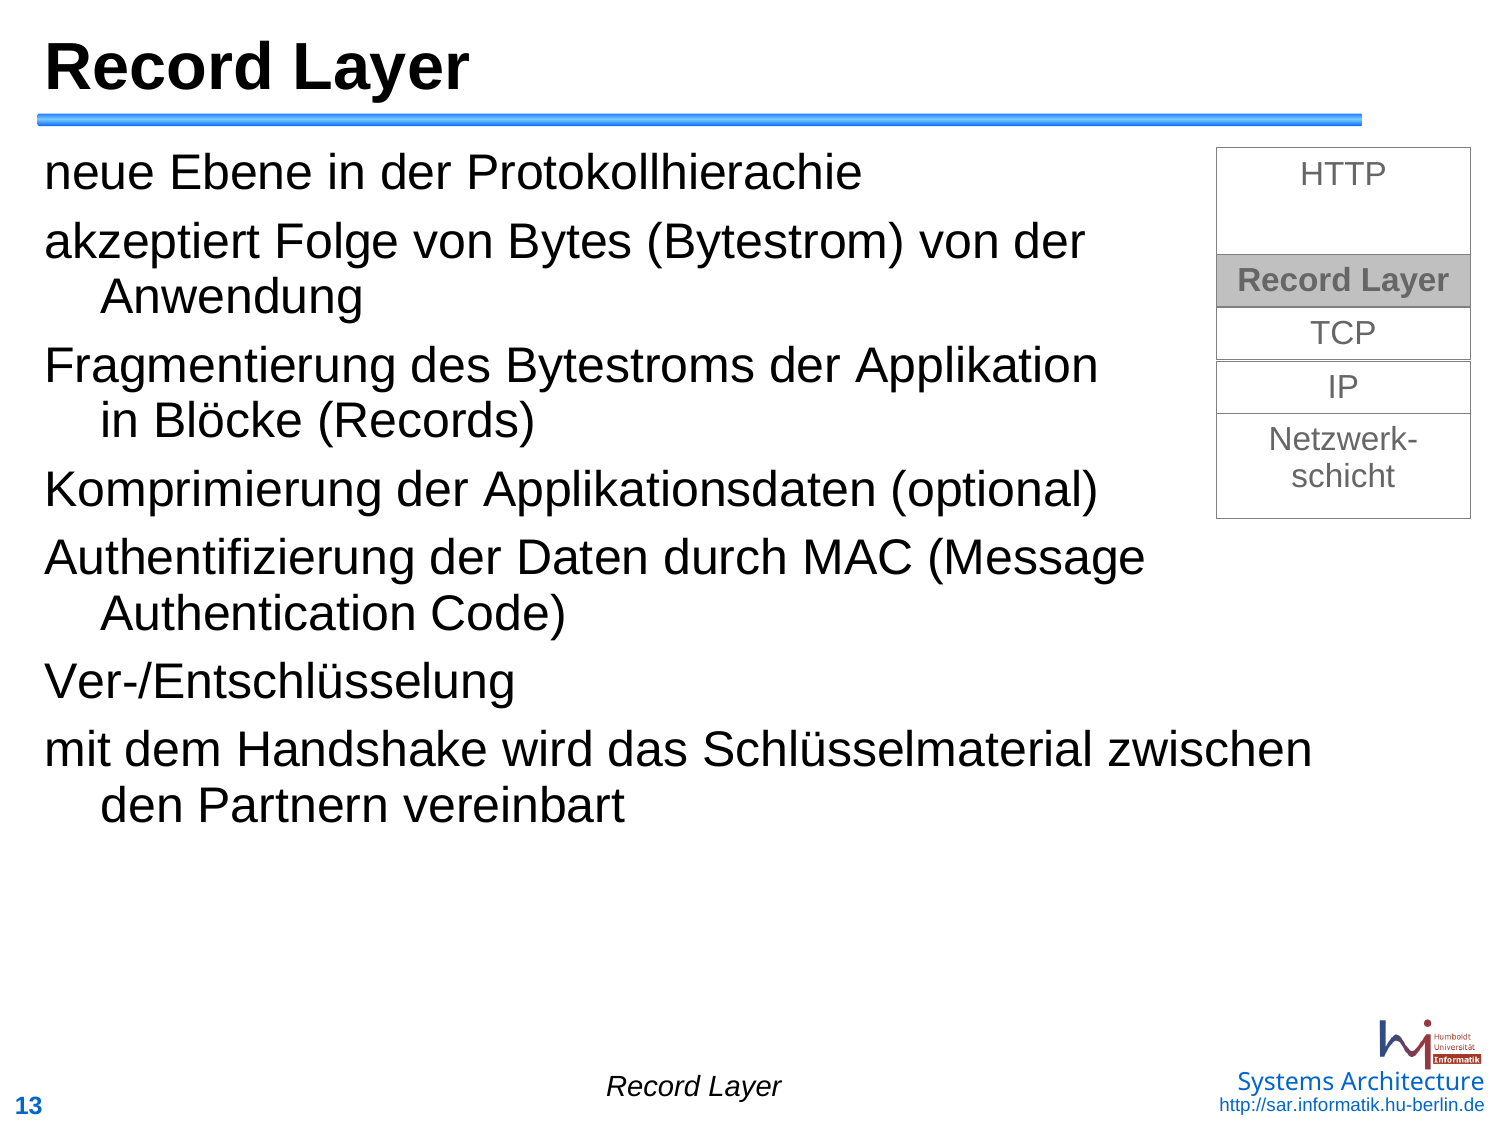

# Record Layer
neue Ebene in der Protokollhierachie
akzeptiert Folge von Bytes (Bytestrom) von der Anwendung
Fragmentierung des Bytestroms der Applikation
in Blöcke (Records)
Komprimierung der Applikationsdaten (optional)
Authentifizierung der Daten durch MAC (Message Authentication Code)
Ver-/Entschlüsselung
mit dem Handshake wird das Schlüsselmaterial zwischen den Partnern vereinbart
HTTP
Record Layer
TCP
IP
Netzwerk-schicht
Record Layer